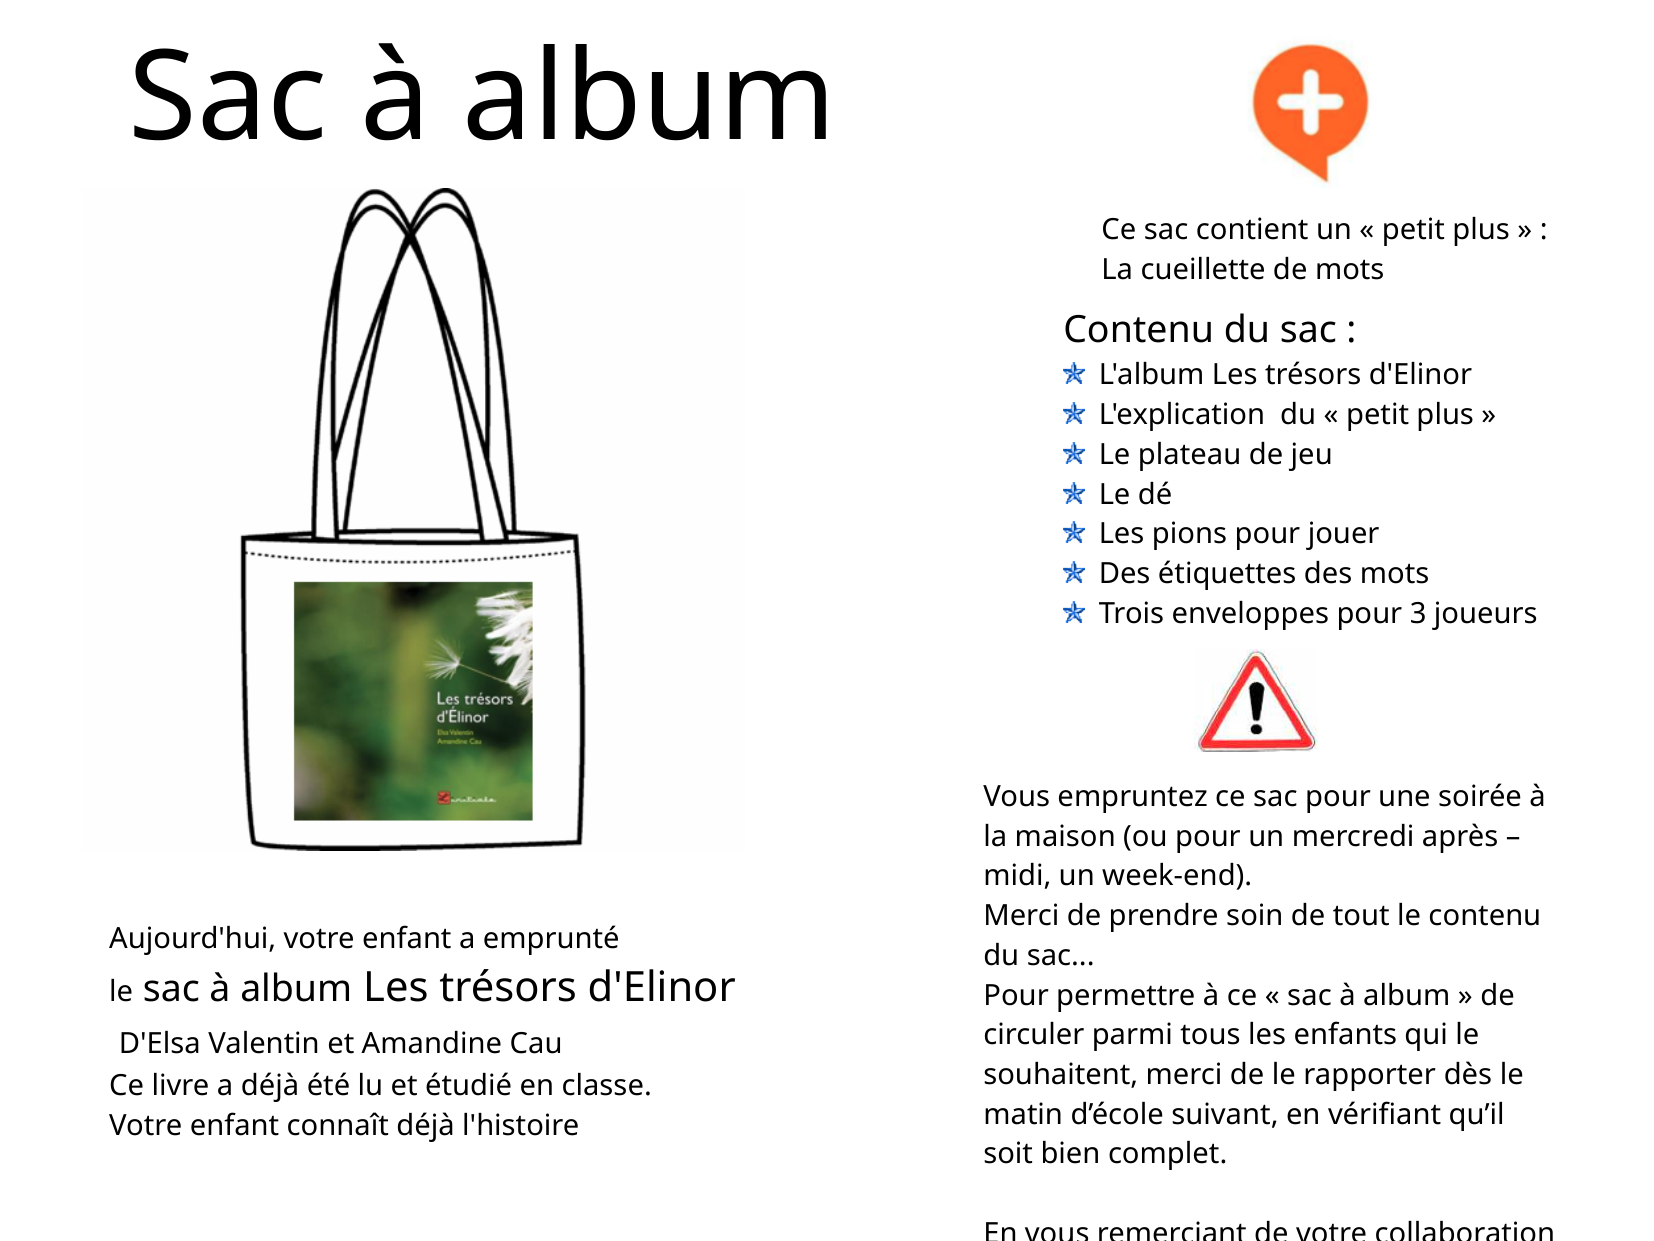

Sac à album
Ce sac contient un « petit plus » :
La cueillette de mots
Contenu du sac :
L'album Les trésors d'Elinor
L'explication du « petit plus »
Le plateau de jeu
Le dé
Les pions pour jouer
Des étiquettes des mots
Trois enveloppes pour 3 joueurs
Vous empruntez ce sac pour une soirée à la maison (ou pour un mercredi après – midi, un week-end).
Merci de prendre soin de tout le contenu du sac...
Pour permettre à ce « sac à album » de circuler parmi tous les enfants qui le souhaitent, merci de le rapporter dès le matin d’école suivant, en vérifiant qu’il soit bien complet.
En vous remerciant de votre collaboration
Aujourd'hui, votre enfant a emprunté
le sac à album Les trésors d'Elinor
 D'Elsa Valentin et Amandine Cau
Ce livre a déjà été lu et étudié en classe.
Votre enfant connaît déjà l'histoire